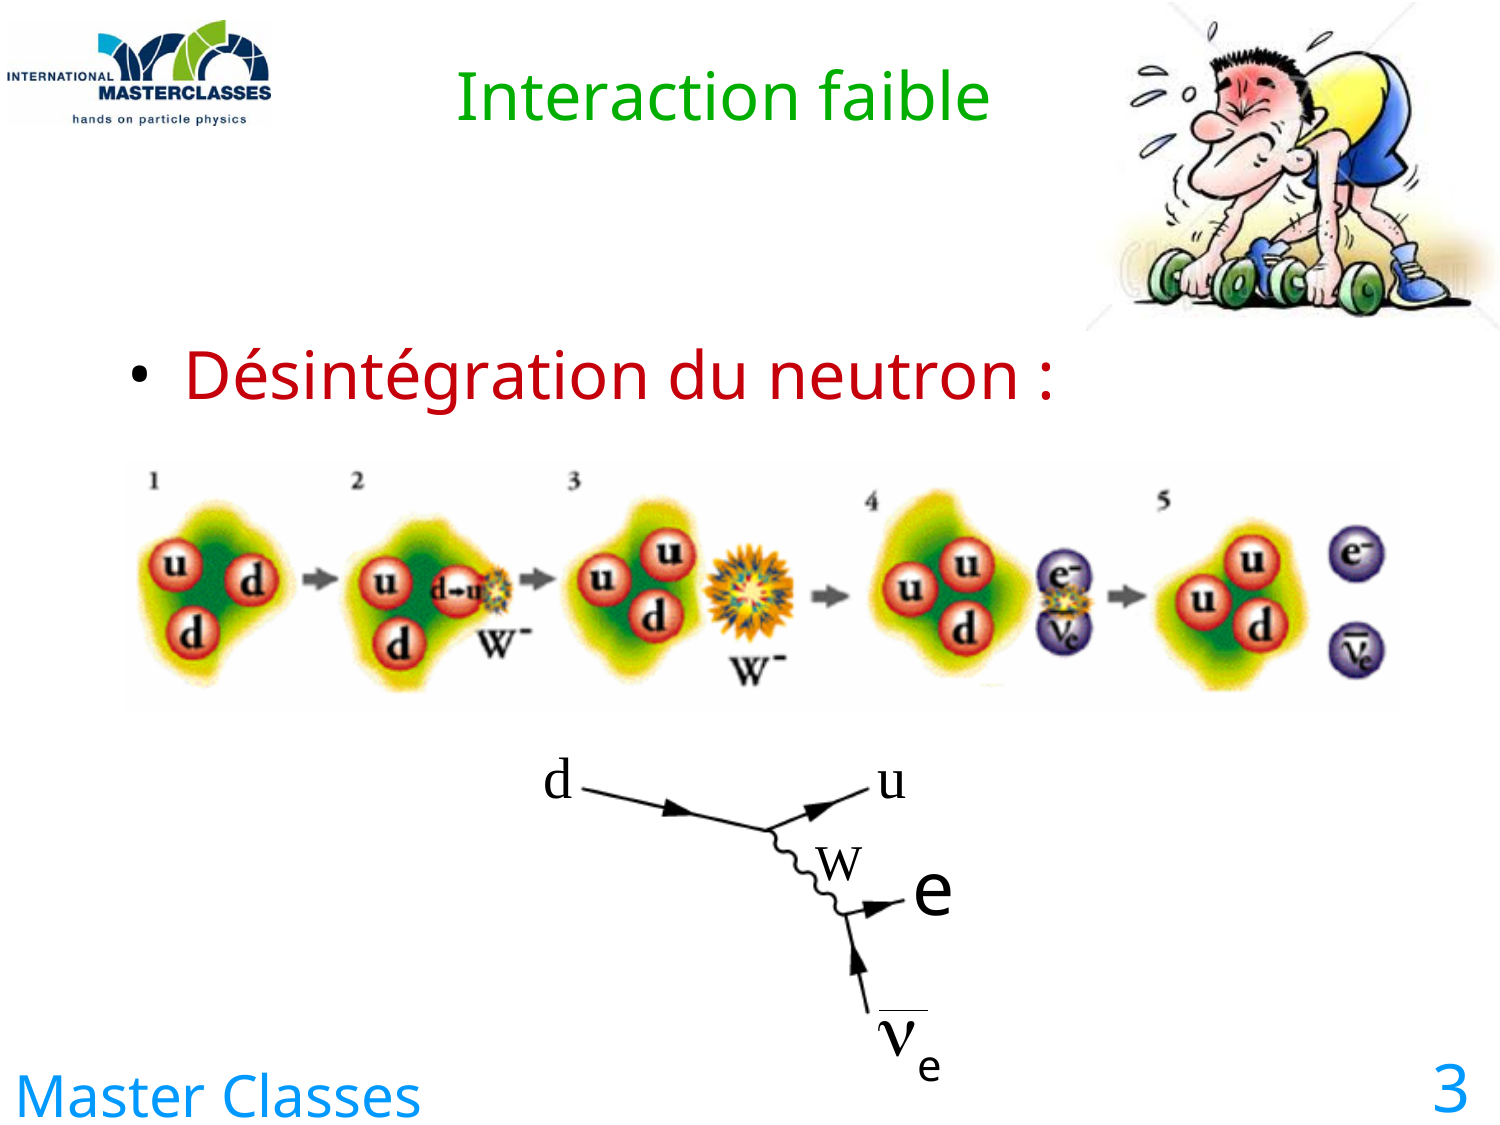

# Interaction faible
Désintégration du neutron :
d
u
W
e
νe
35
Master Classes 2013